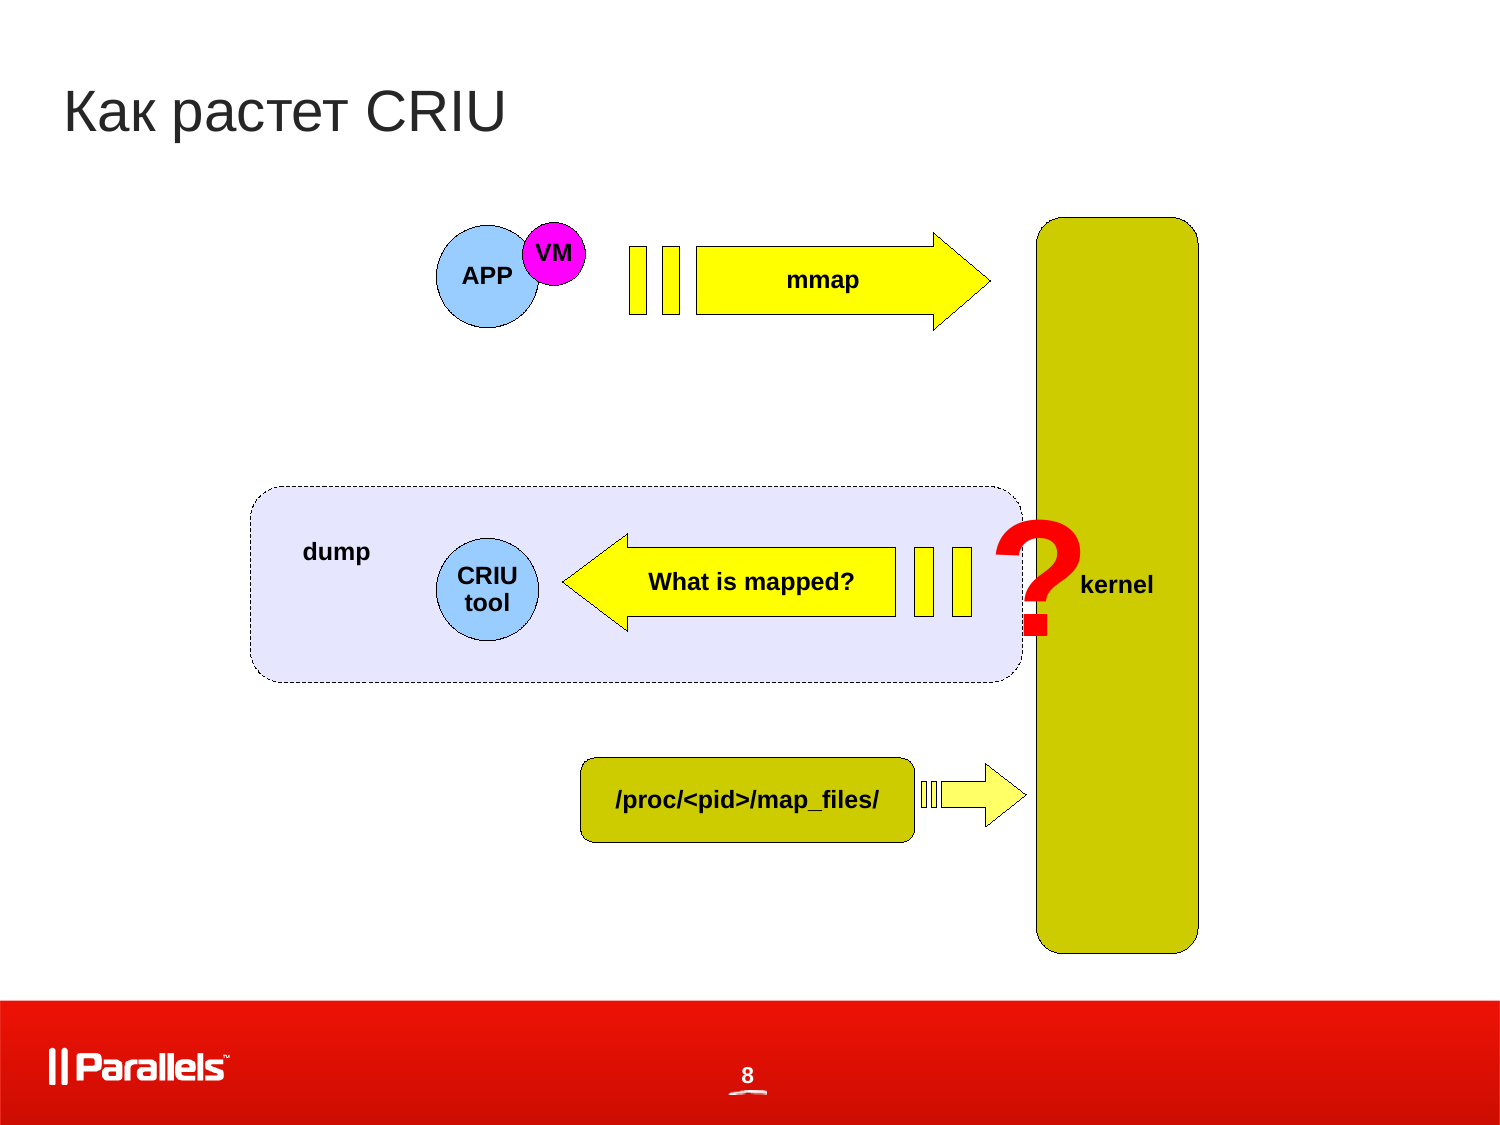

# Как растет CRIU
kernel
VM
APP
mmap
?
dump
What is mapped?
CRIU
tool
/proc/<pid>/map_files/